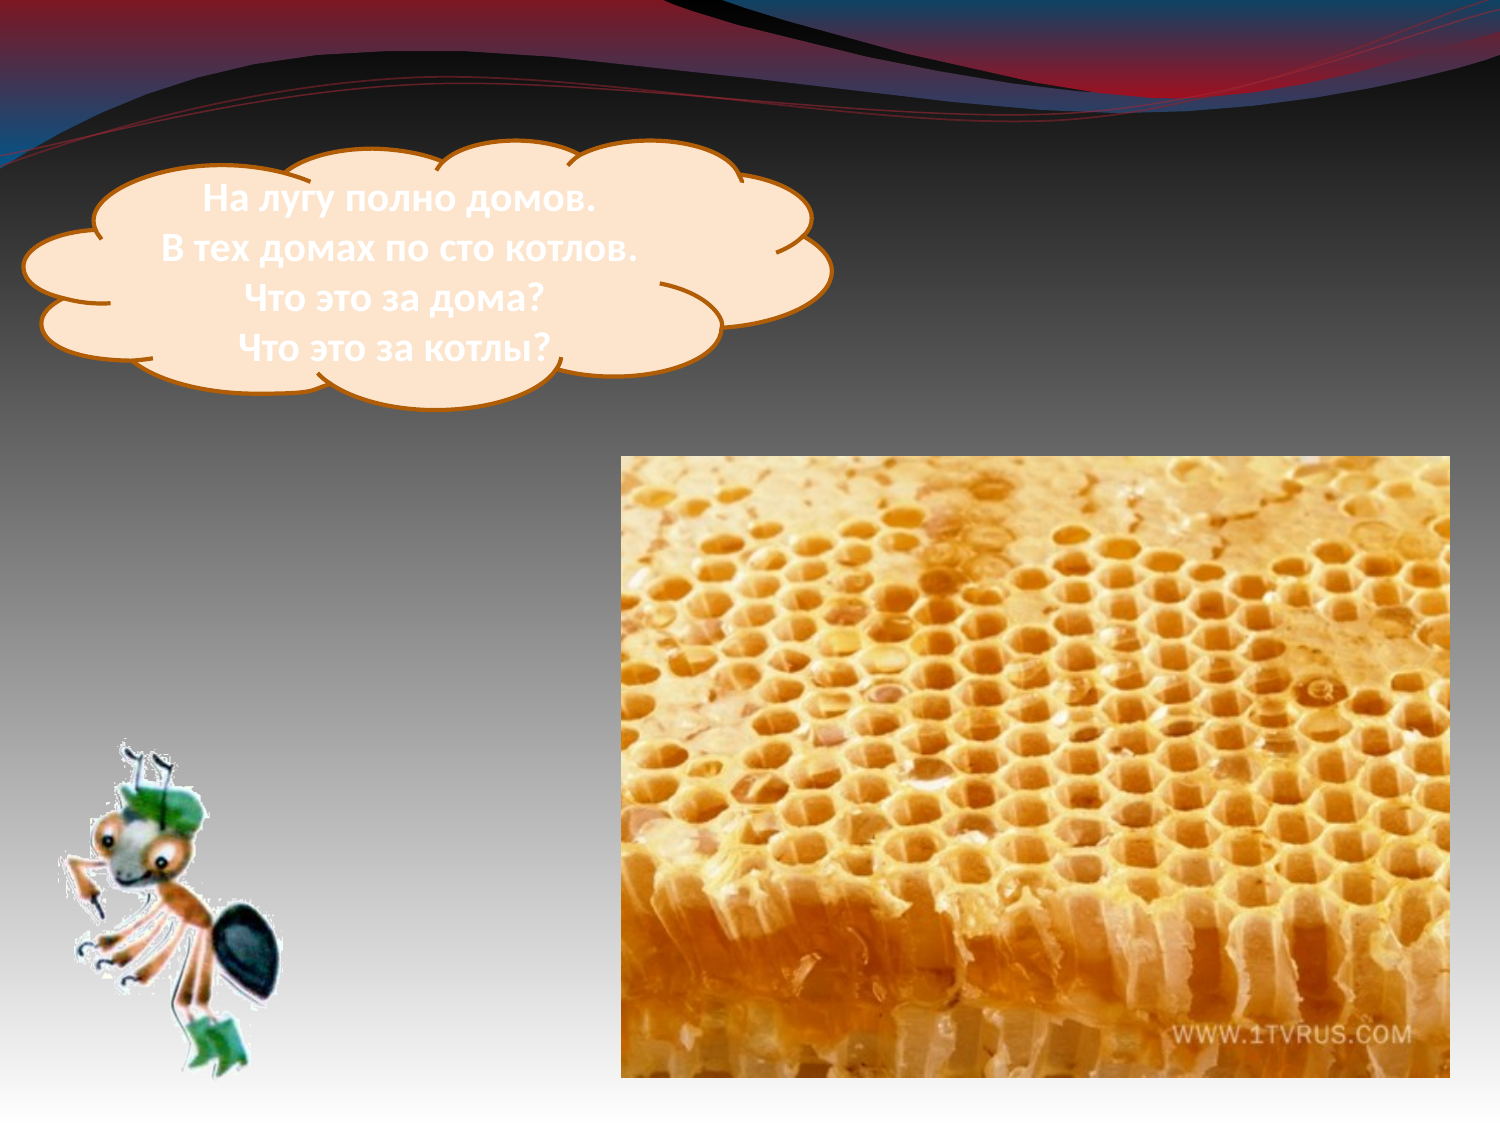

На лугу полно домов.
В тех домах по сто котлов.
Что это за дома?
Что это за котлы?